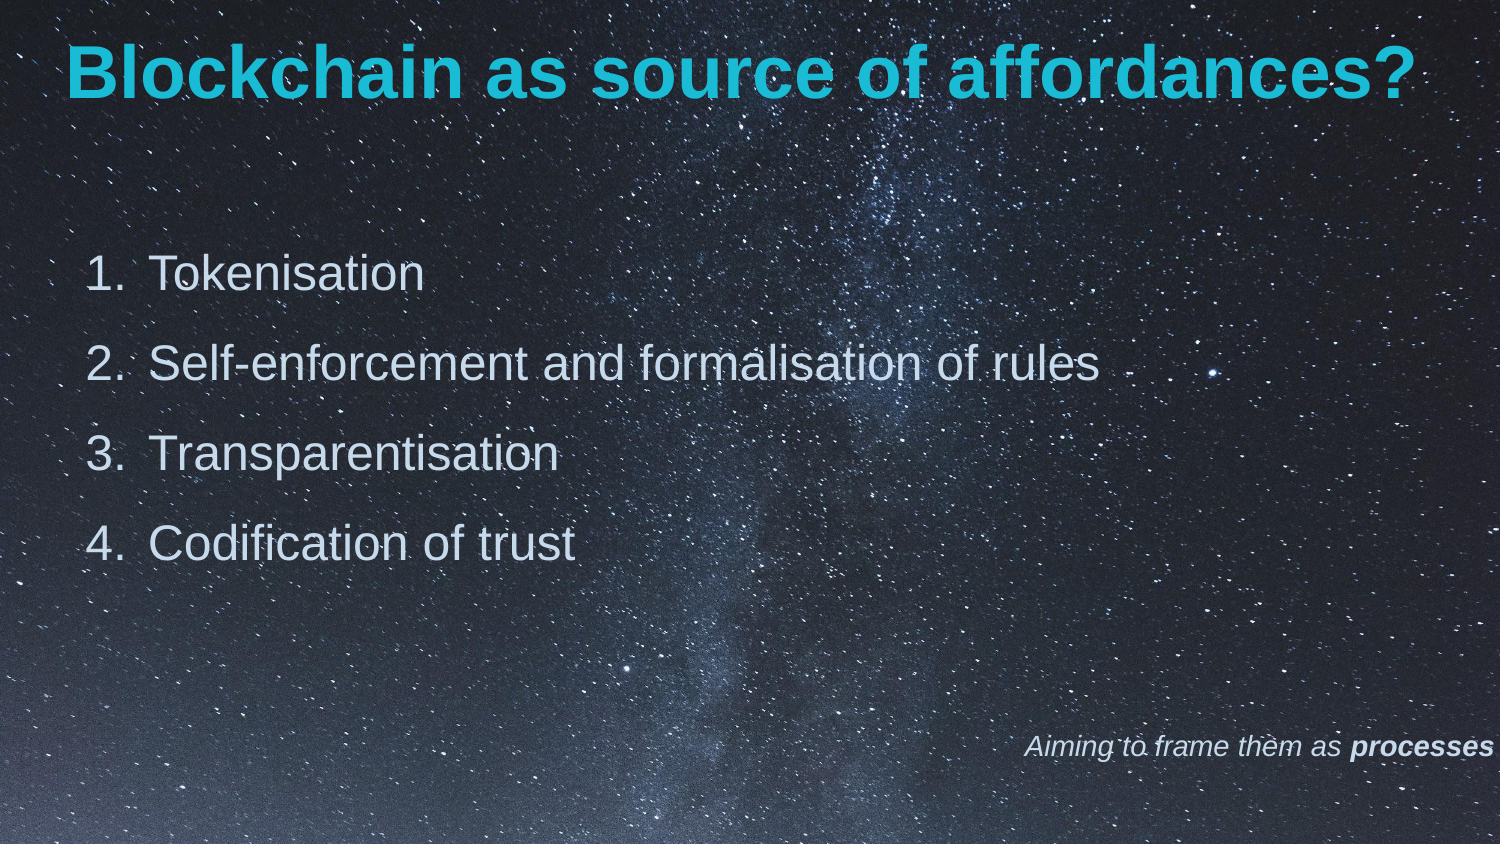

# Blockchain as source of affordances?
Tokenisation
Self-enforcement and formalisation of rules
Transparentisation
Codification of trust
Aiming to frame them as processes